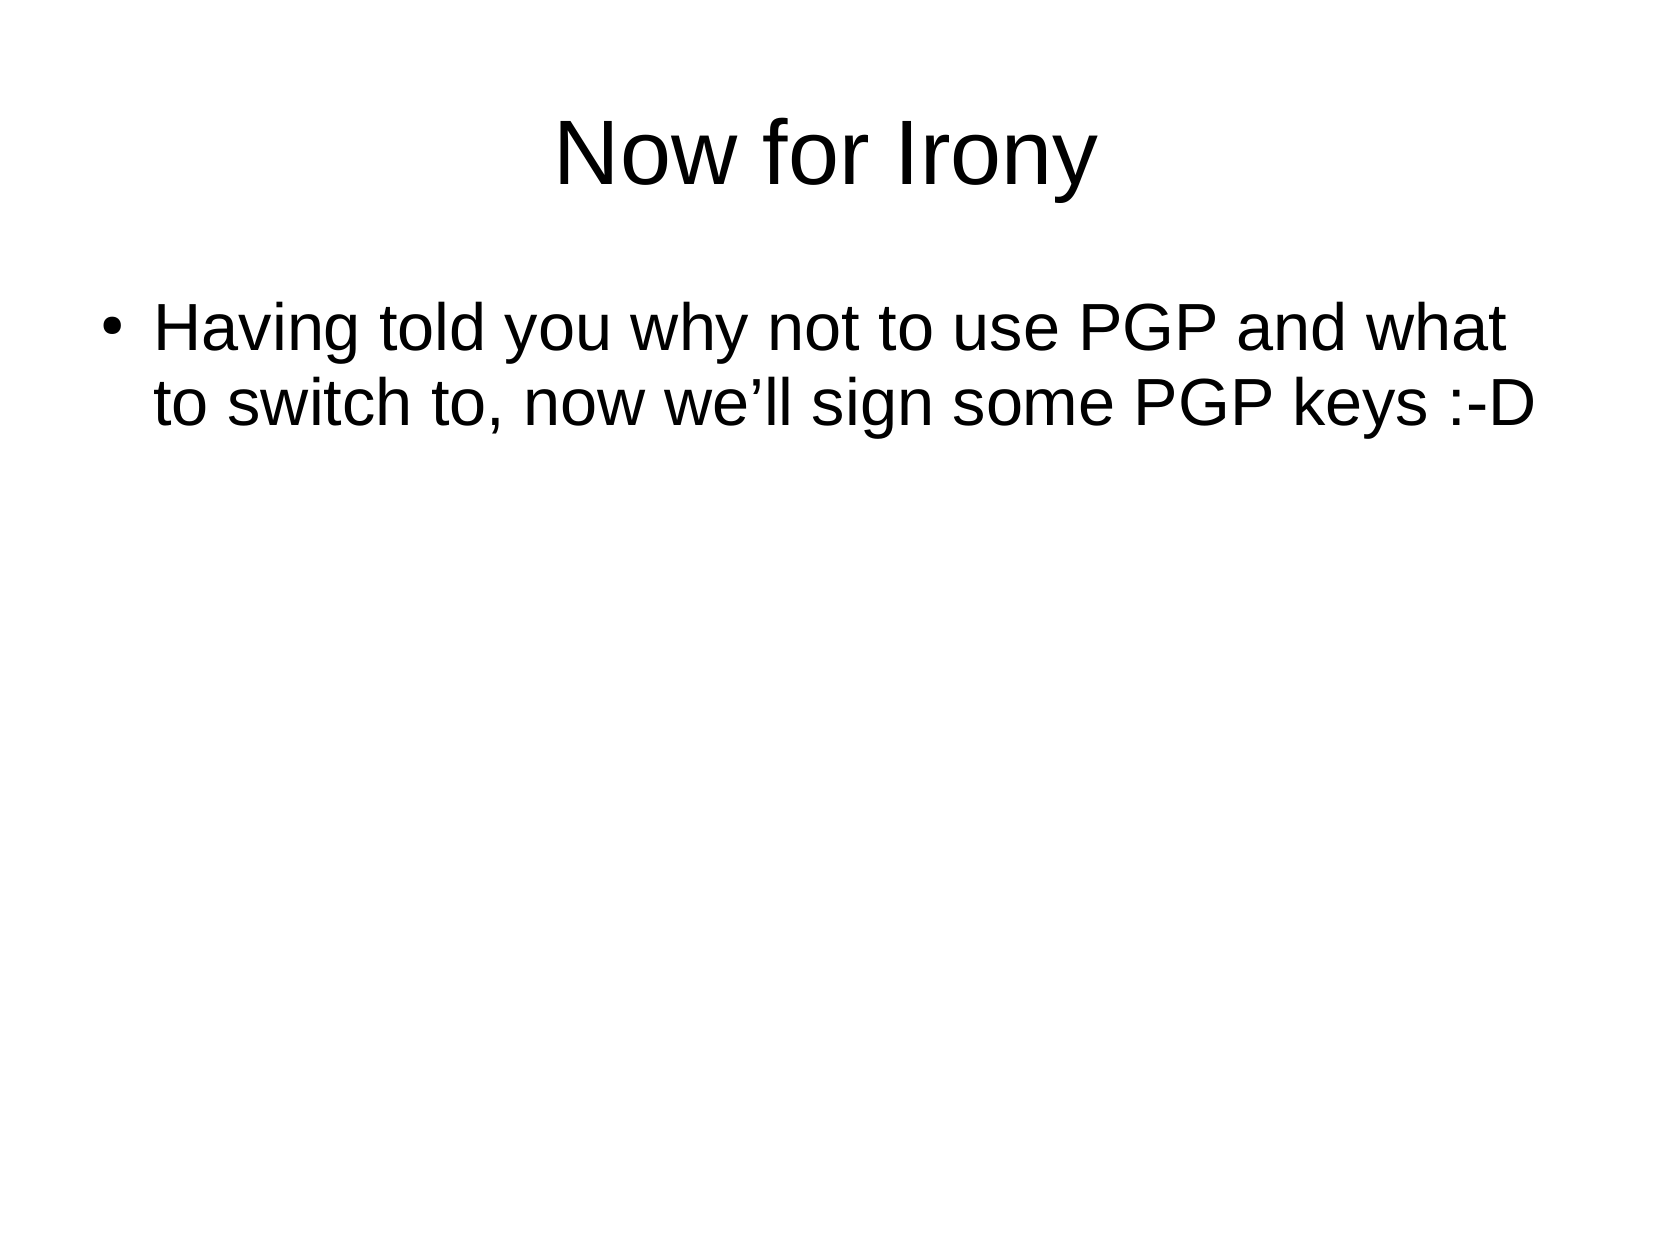

# Now for Irony
Having told you why not to use PGP and what to switch to, now we’ll sign some PGP keys :-D